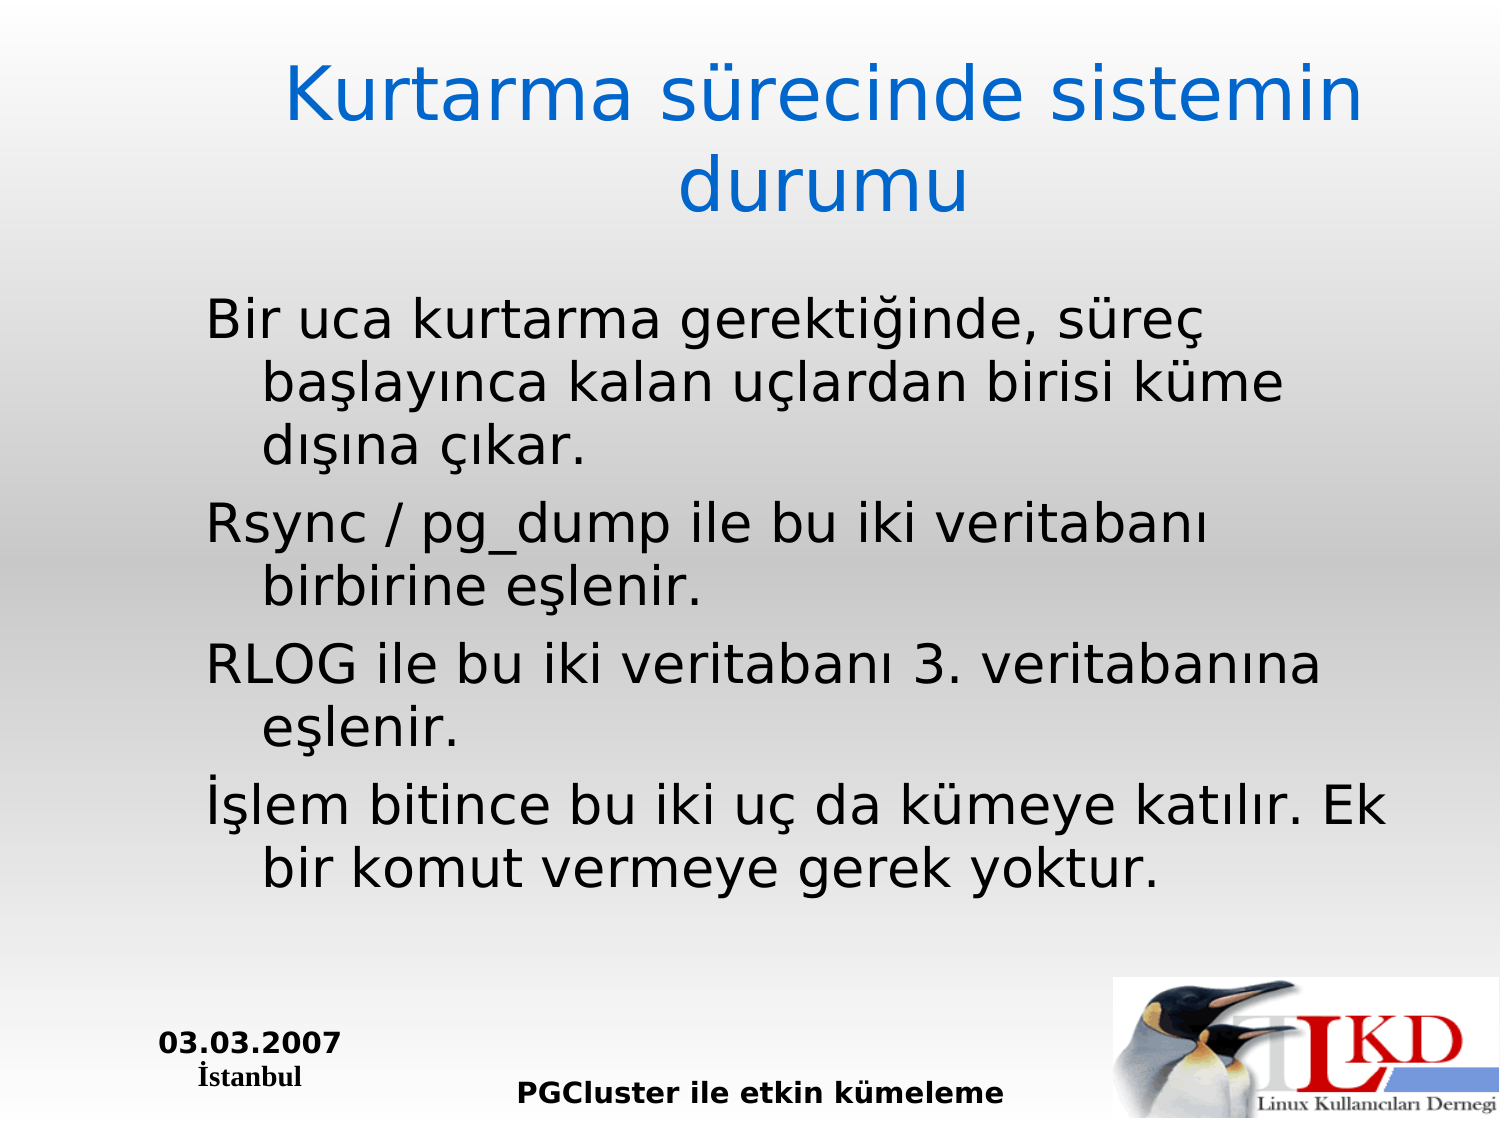

# Kurtarma sürecinde sistemin durumu
Bir uca kurtarma gerektiğinde, süreç başlayınca kalan uçlardan birisi küme dışına çıkar.
Rsync / pg_dump ile bu iki veritabanı birbirine eşlenir.
RLOG ile bu iki veritabanı 3. veritabanına eşlenir.
İşlem bitince bu iki uç da kümeye katılır. Ek bir komut vermeye gerek yoktur.